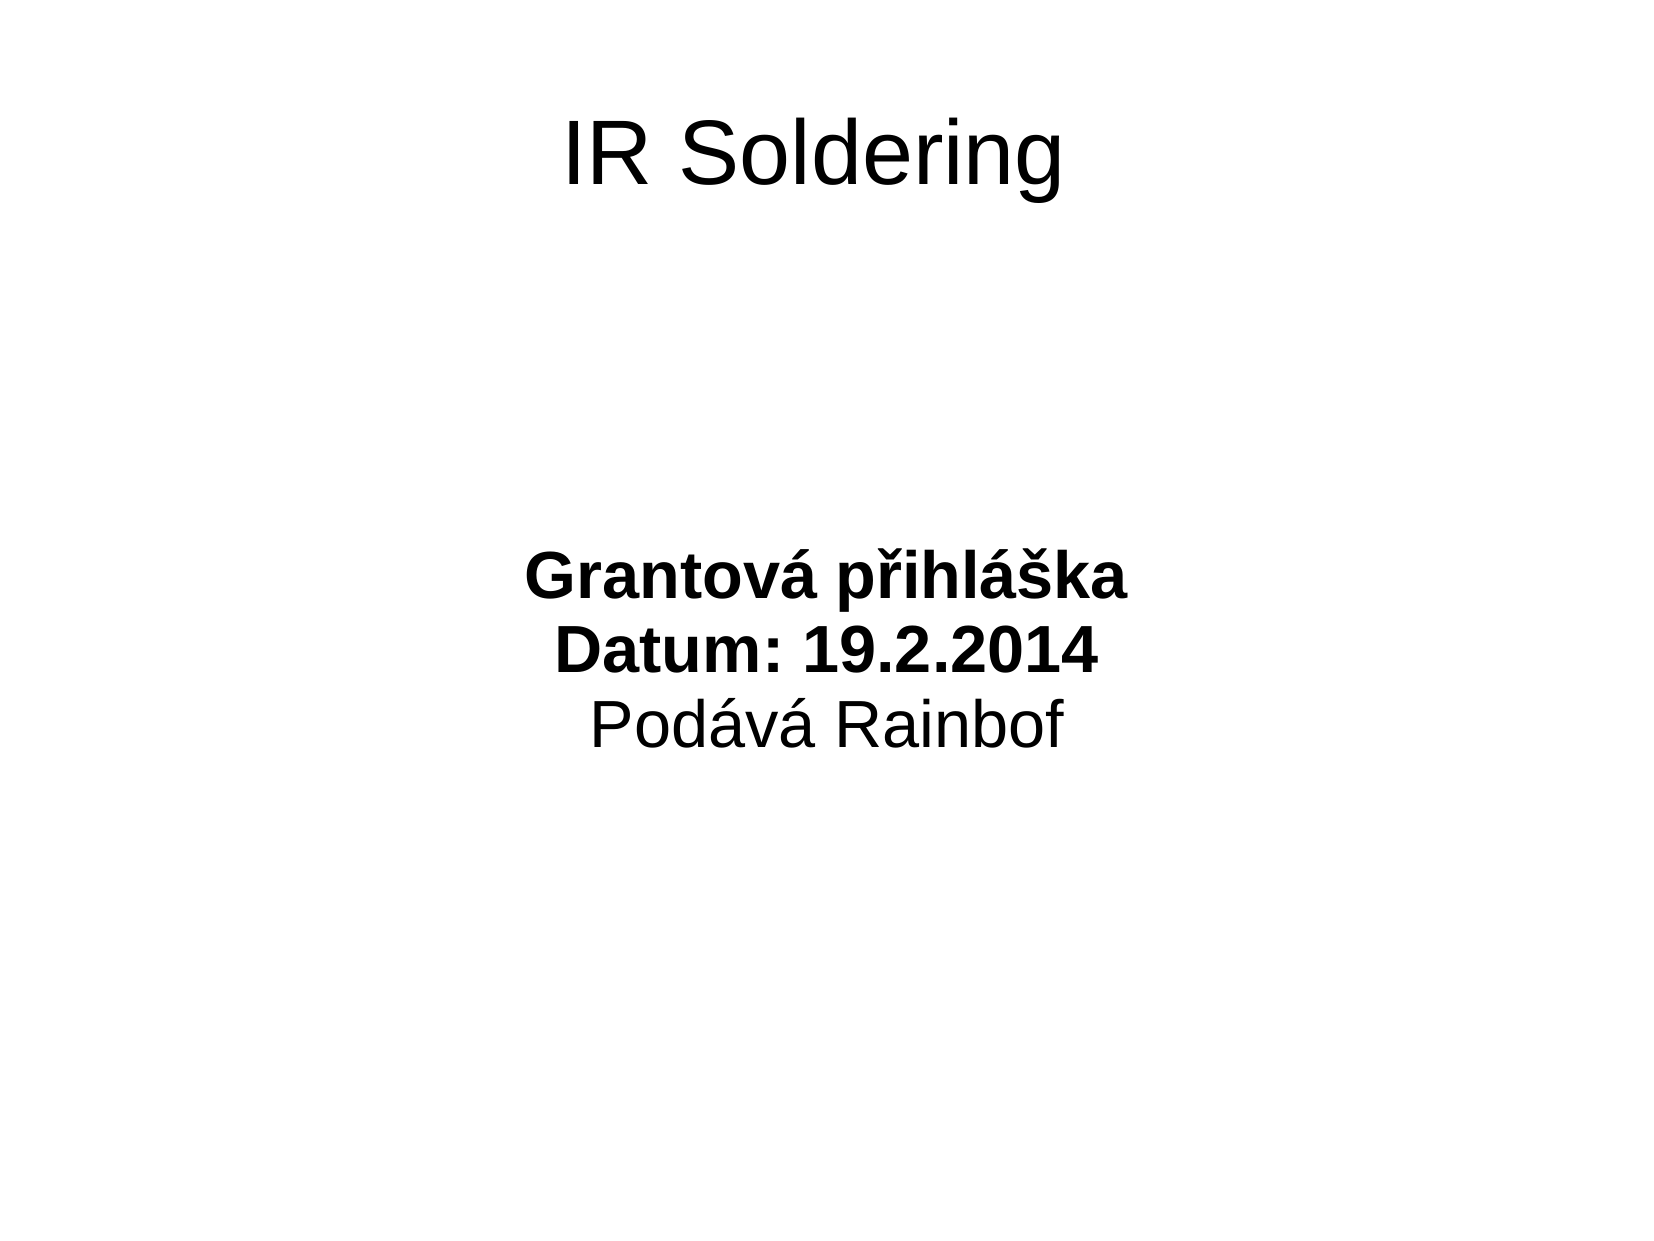

# IR Soldering
Grantová přihláška
Datum: 19.2.2014
Podává Rainbof